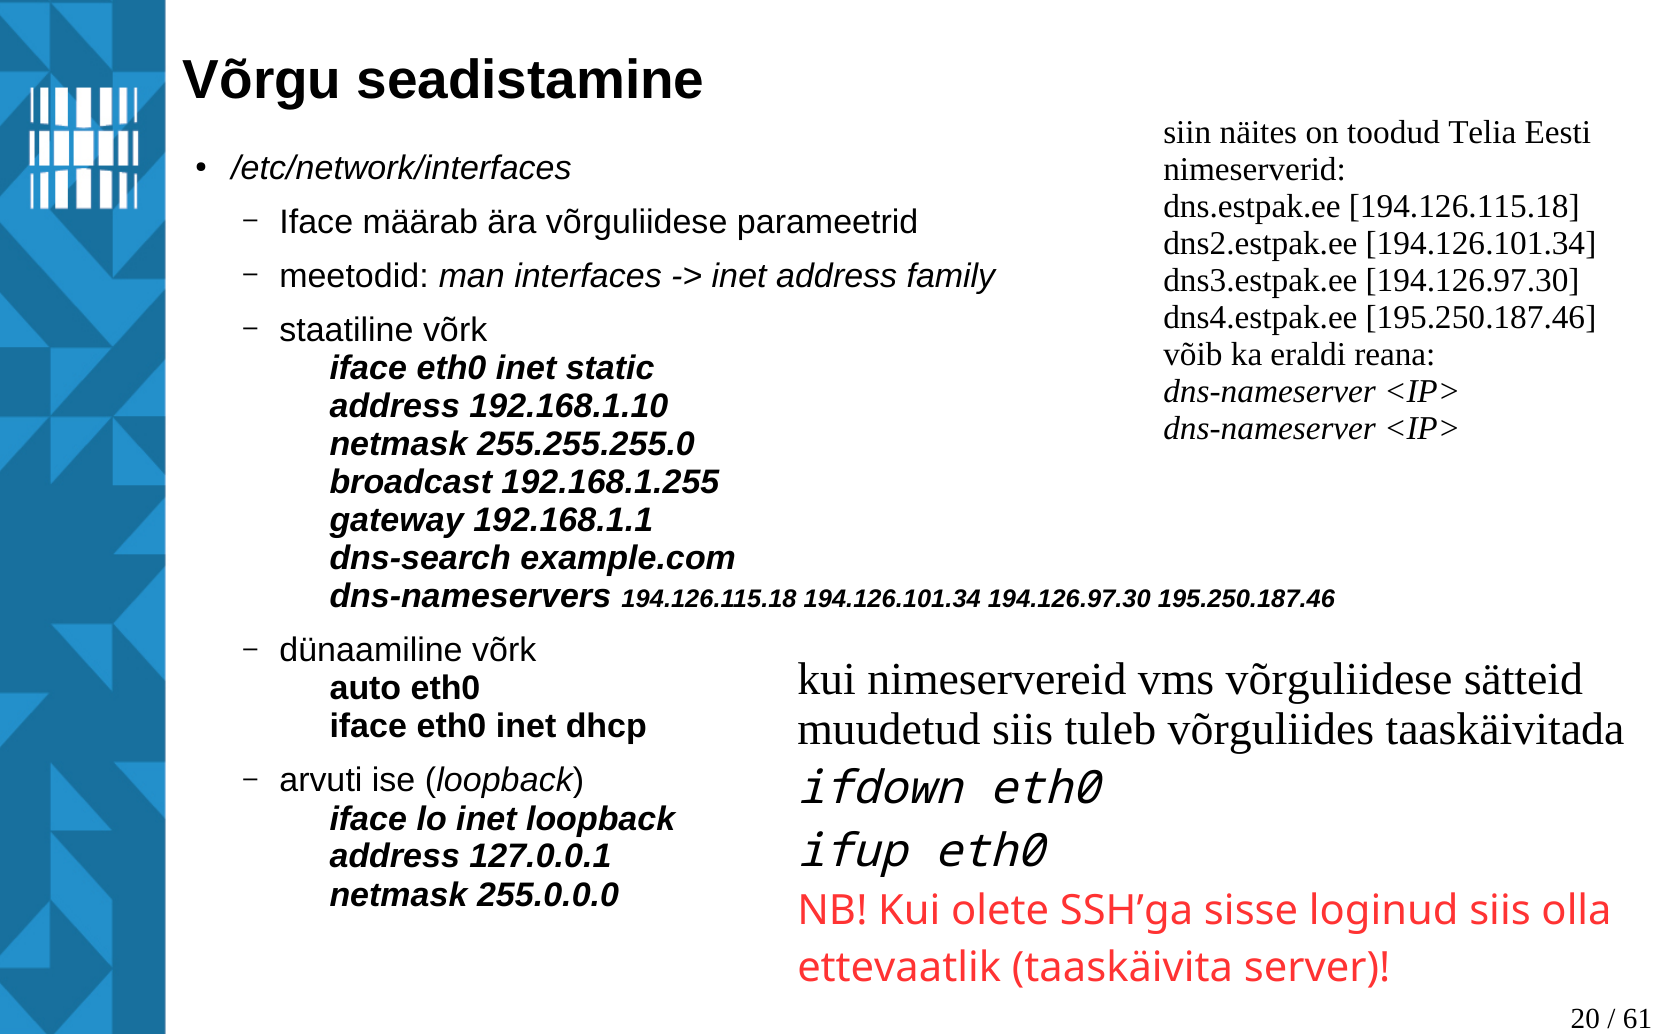

# Võrgu seadistamine
siin näites on toodud Telia Eesti nimeserverid:
dns.estpak.ee [194.126.115.18]
dns2.estpak.ee [194.126.101.34]
dns3.estpak.ee [194.126.97.30]
dns4.estpak.ee [195.250.187.46]
võib ka eraldi reana:
dns-nameserver <IP>
dns-nameserver <IP>
/etc/network/interfaces
Iface määrab ära võrguliidese parameetrid
meetodid: man interfaces -> inet address family
staatiline võrk
	iface eth0 inet static
	address 192.168.1.10
	netmask 255.255.255.0
	broadcast 192.168.1.255
	gateway 192.168.1.1
	dns-search example.com
	dns-nameservers 194.126.115.18 194.126.101.34 194.126.97.30 195.250.187.46
dünaamiline võrk
	auto eth0
	iface eth0 inet dhcp
arvuti ise (loopback)
	iface lo inet loopback
	address 127.0.0.1
	netmask 255.0.0.0
kui nimeservereid vms võrguliidese sätteid muudetud siis tuleb võrguliides taaskäivitada
ifdown eth0
ifup eth0
NB! Kui olete SSH’ga sisse loginud siis olla ettevaatlik (taaskäivita server)!
20